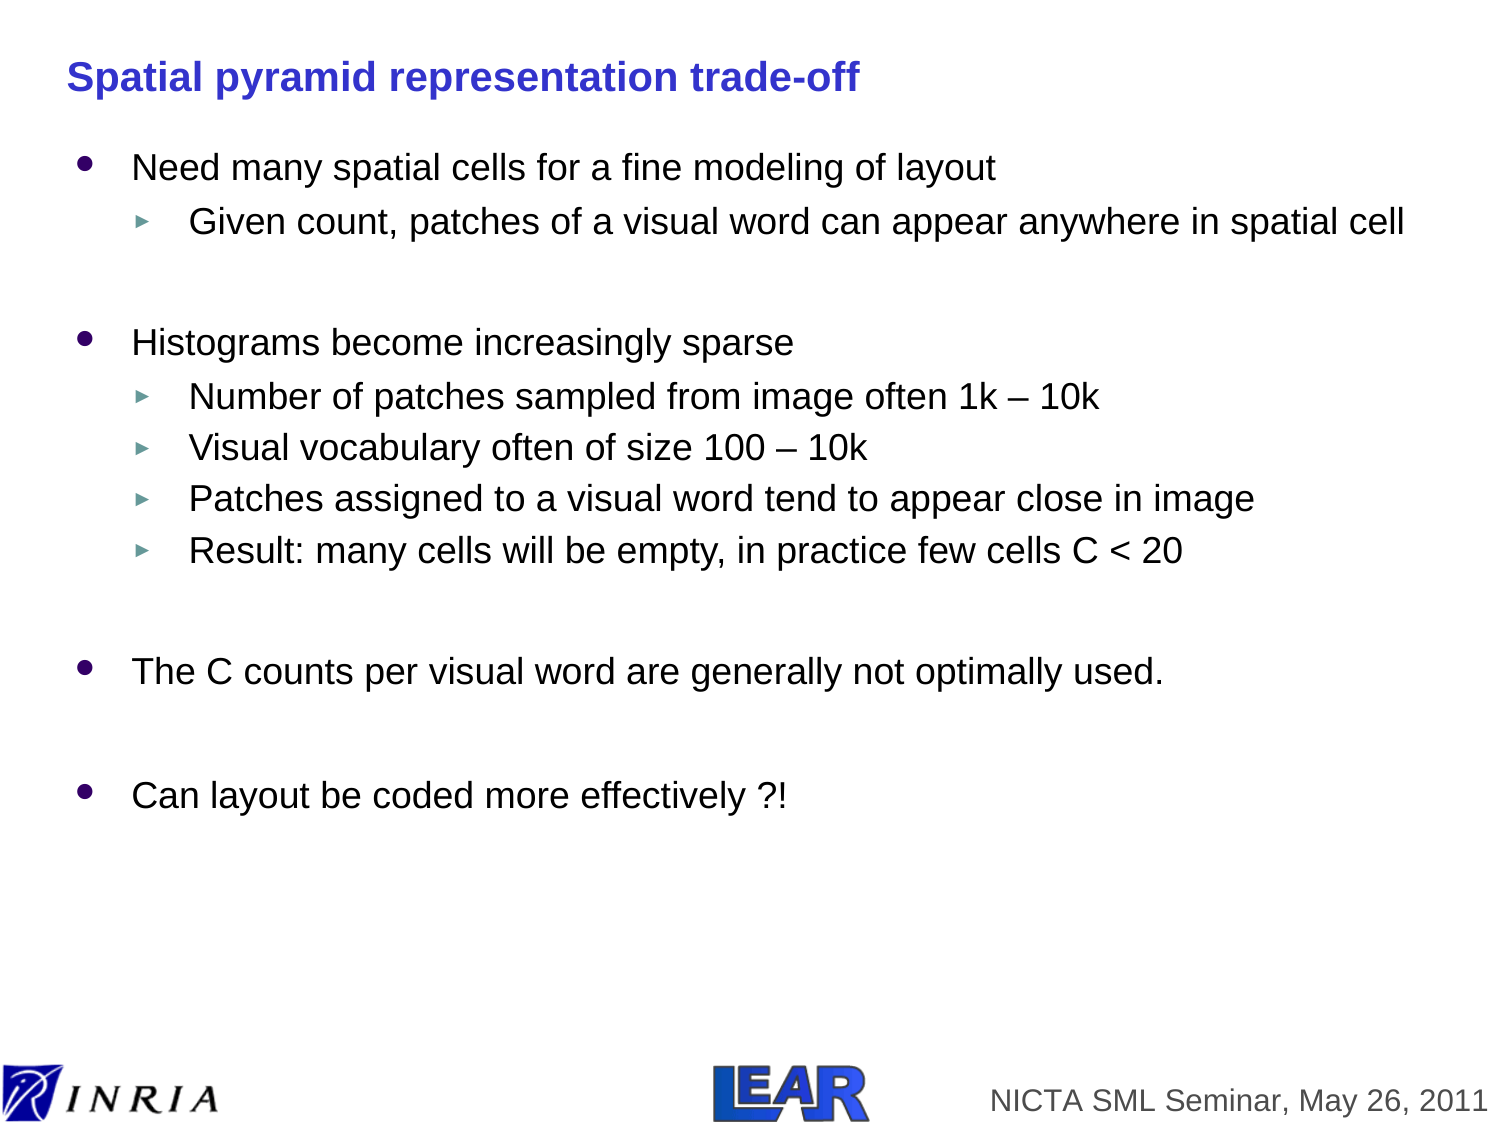

Spatial pyramid representation trade-off
# Need many spatial cells for a fine modeling of layout
Given count, patches of a visual word can appear anywhere in spatial cell
Histograms become increasingly sparse
Number of patches sampled from image often 1k – 10k
Visual vocabulary often of size 100 – 10k
Patches assigned to a visual word tend to appear close in image
Result: many cells will be empty, in practice few cells C < 20
The C counts per visual word are generally not optimally used.
Can layout be coded more effectively ?!